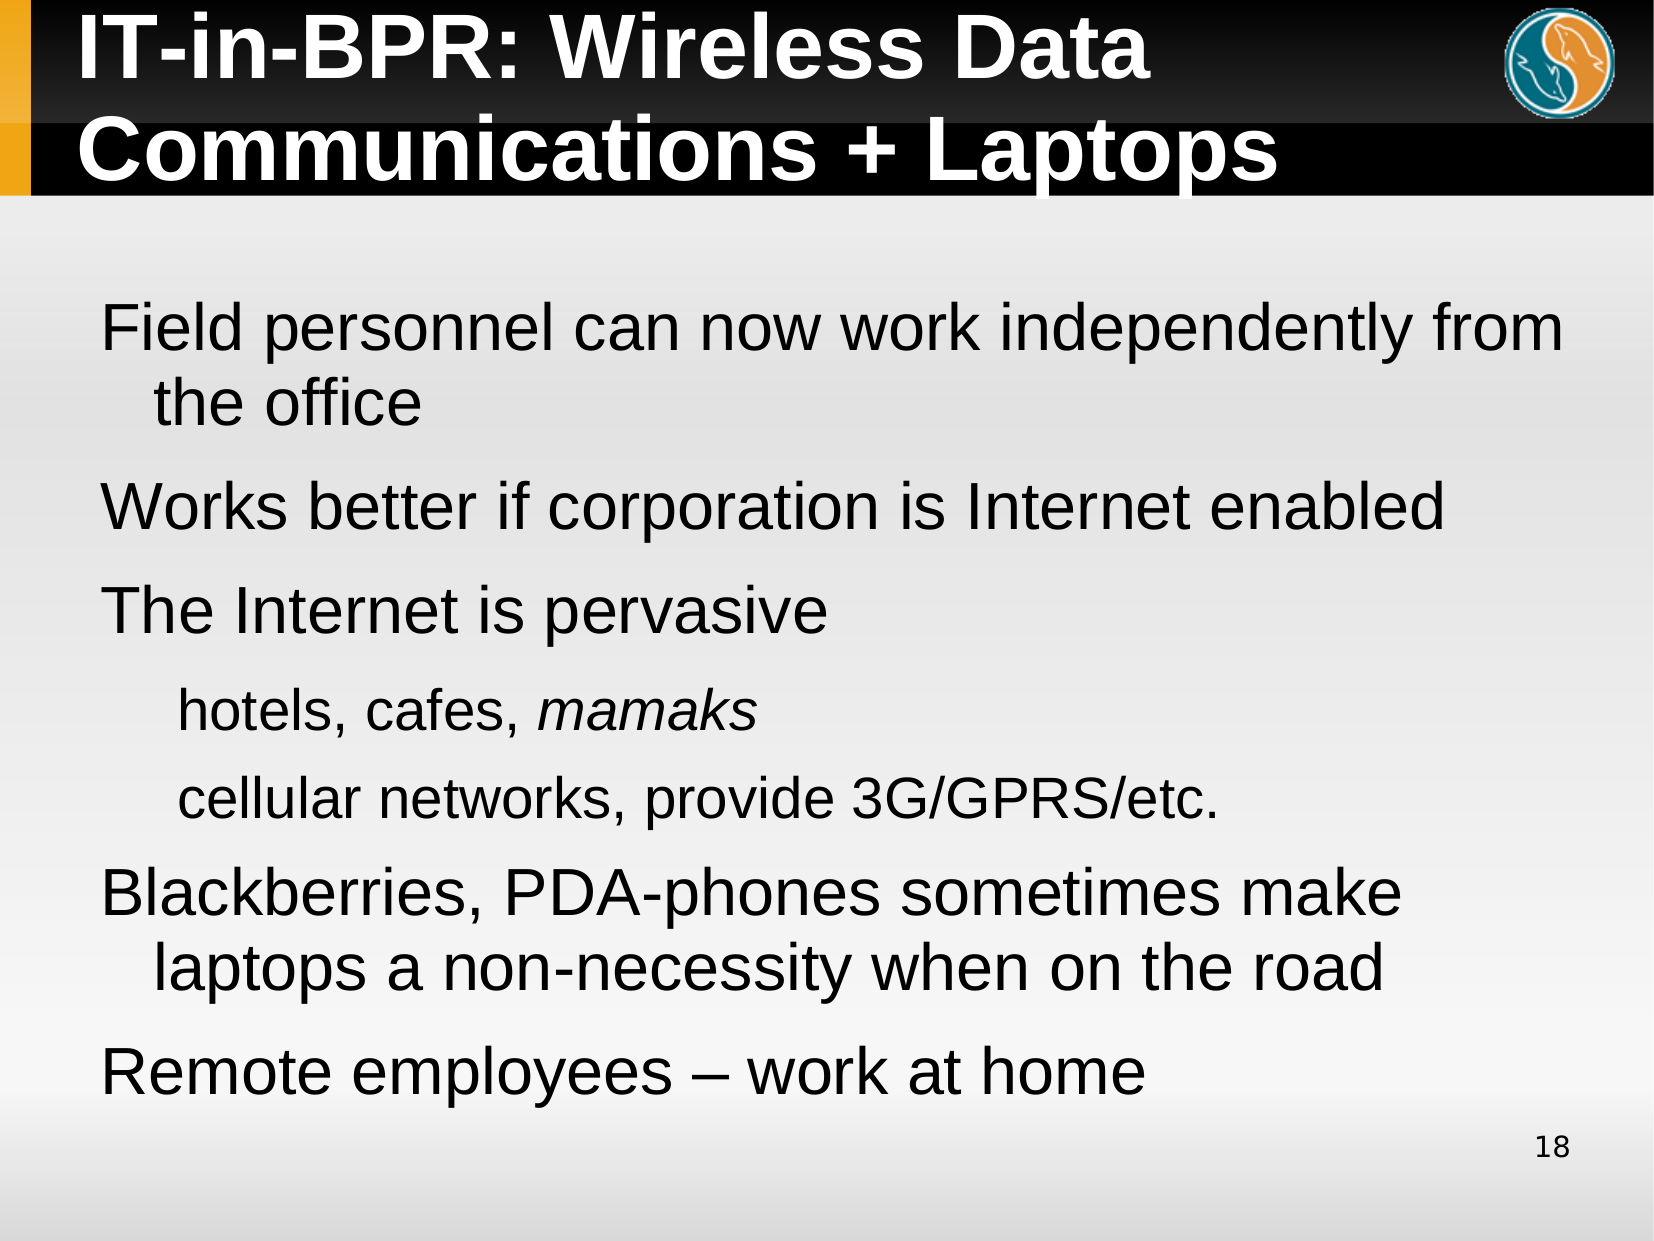

# IT-in-BPR: Wireless Data Communications + Laptops
Field personnel can now work independently from the office
Works better if corporation is Internet enabled
The Internet is pervasive
hotels, cafes, mamaks
cellular networks, provide 3G/GPRS/etc.
Blackberries, PDA-phones sometimes make laptops a non-necessity when on the road
Remote employees – work at home
18